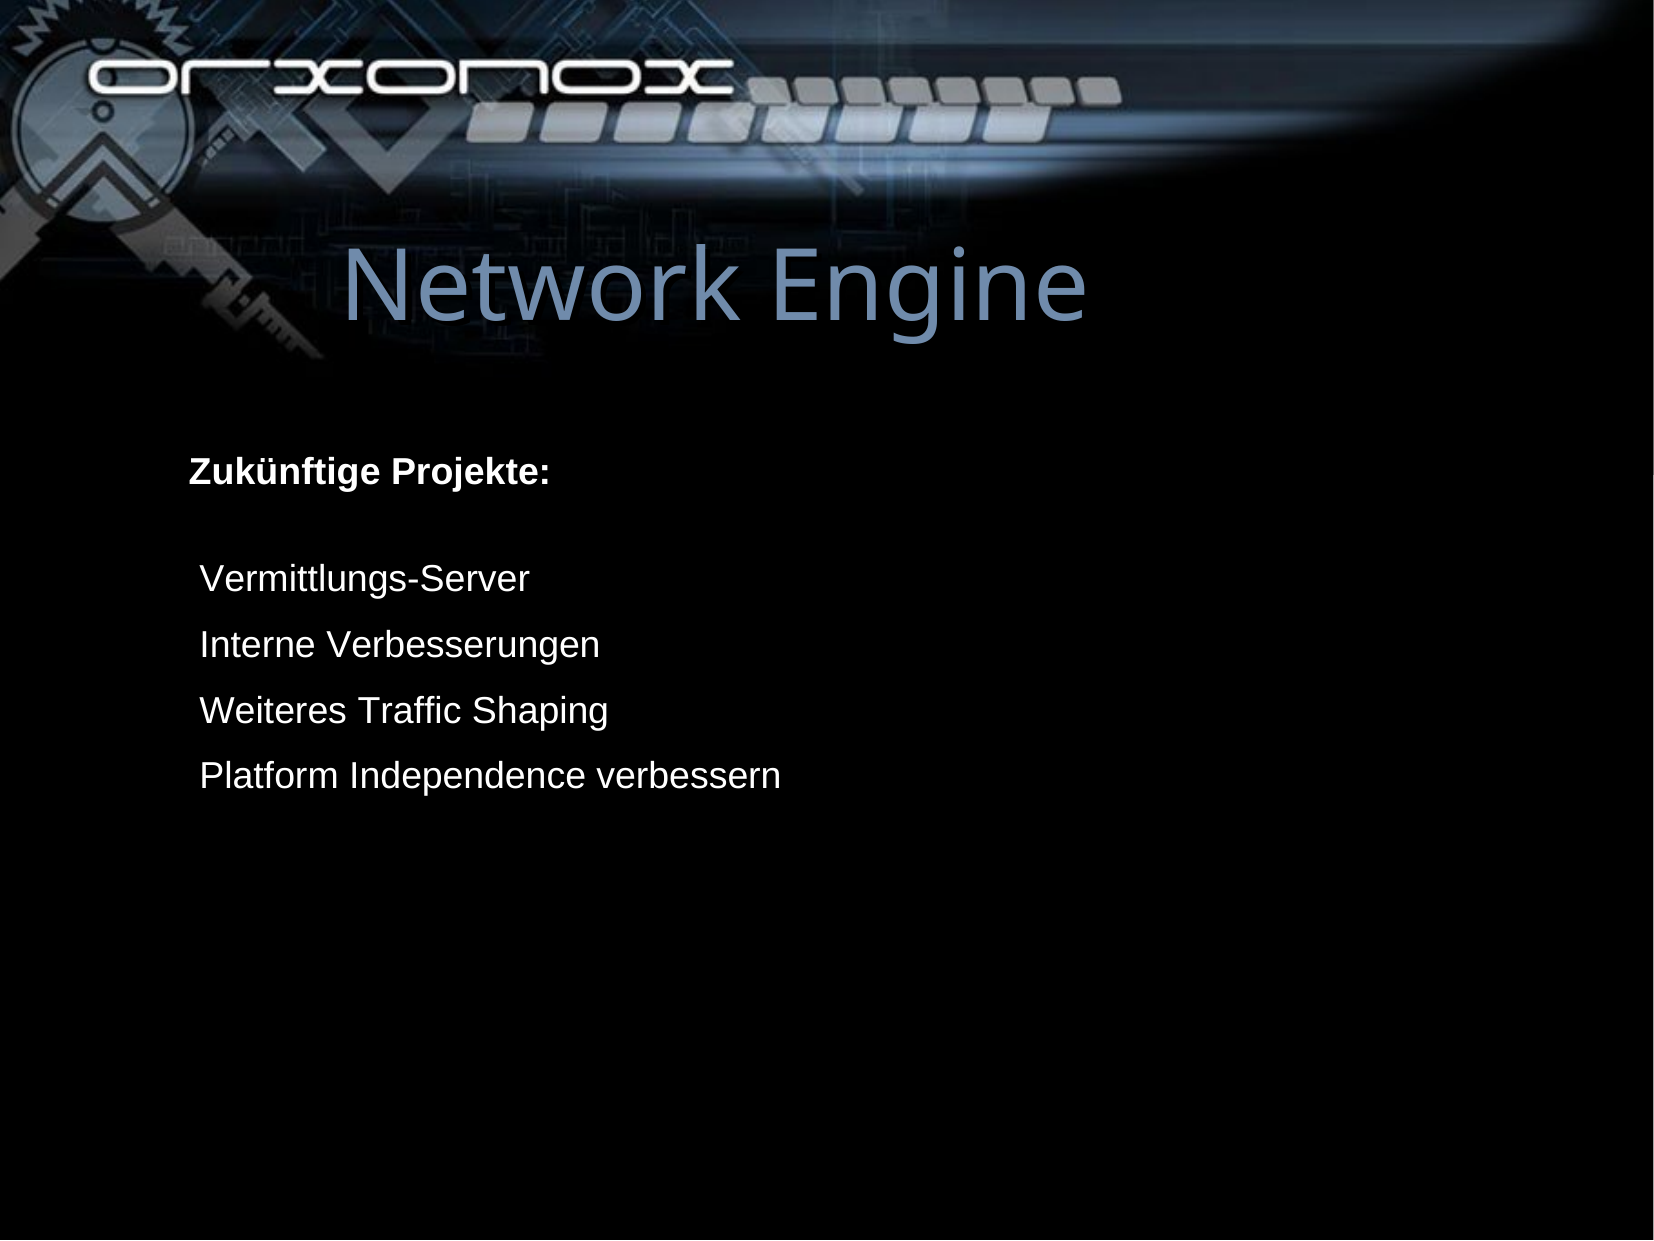

Network Engine
Zukünftige Projekte:
 Vermittlungs-Server
 Interne Verbesserungen
 Weiteres Traffic Shaping
 Platform Independence verbessern